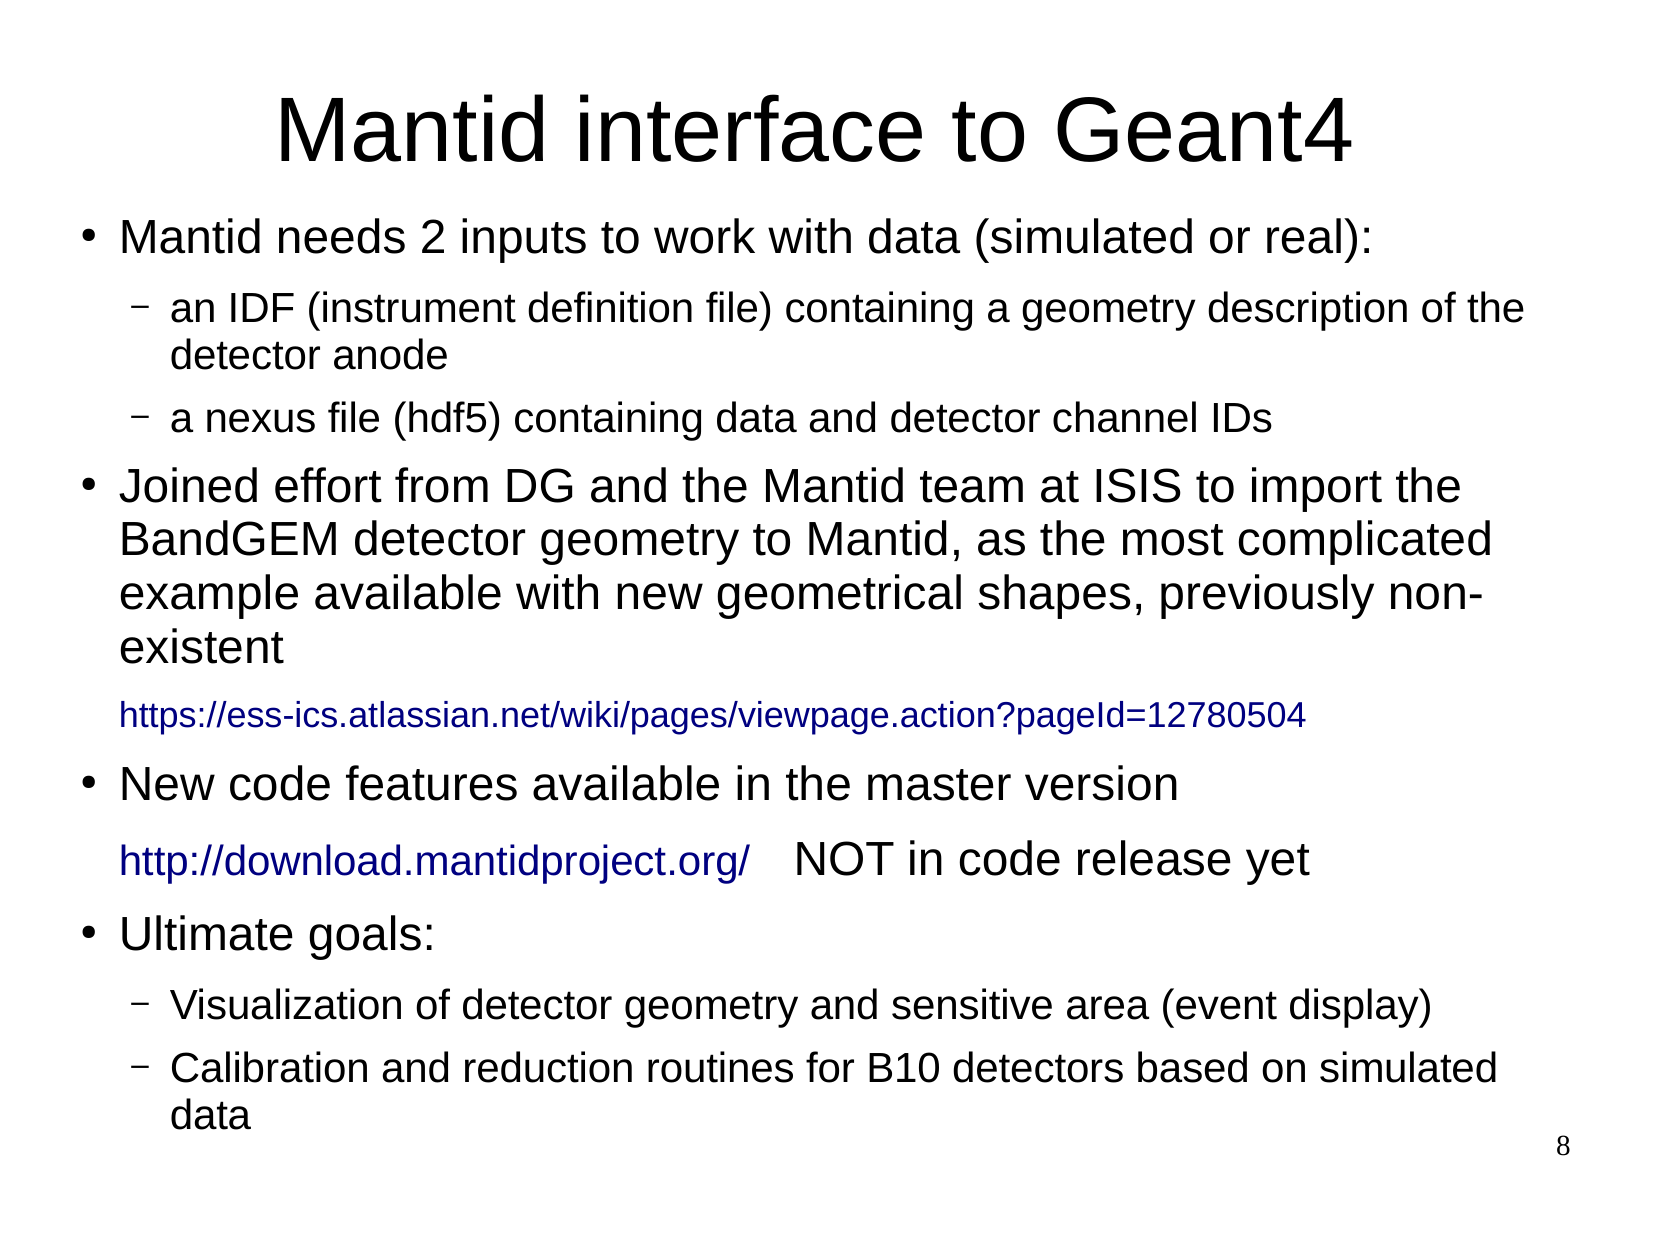

# Mantid interface to Geant4
Mantid needs 2 inputs to work with data (simulated or real):
an IDF (instrument definition file) containing a geometry description of the detector anode
a nexus file (hdf5) containing data and detector channel IDs
Joined effort from DG and the Mantid team at ISIS to import the BandGEM detector geometry to Mantid, as the most complicated example available with new geometrical shapes, previously non-existent
https://ess-ics.atlassian.net/wiki/pages/viewpage.action?pageId=12780504
New code features available in the master version
http://download.mantidproject.org/ NOT in code release yet
Ultimate goals:
Visualization of detector geometry and sensitive area (event display)
Calibration and reduction routines for B10 detectors based on simulated data
8